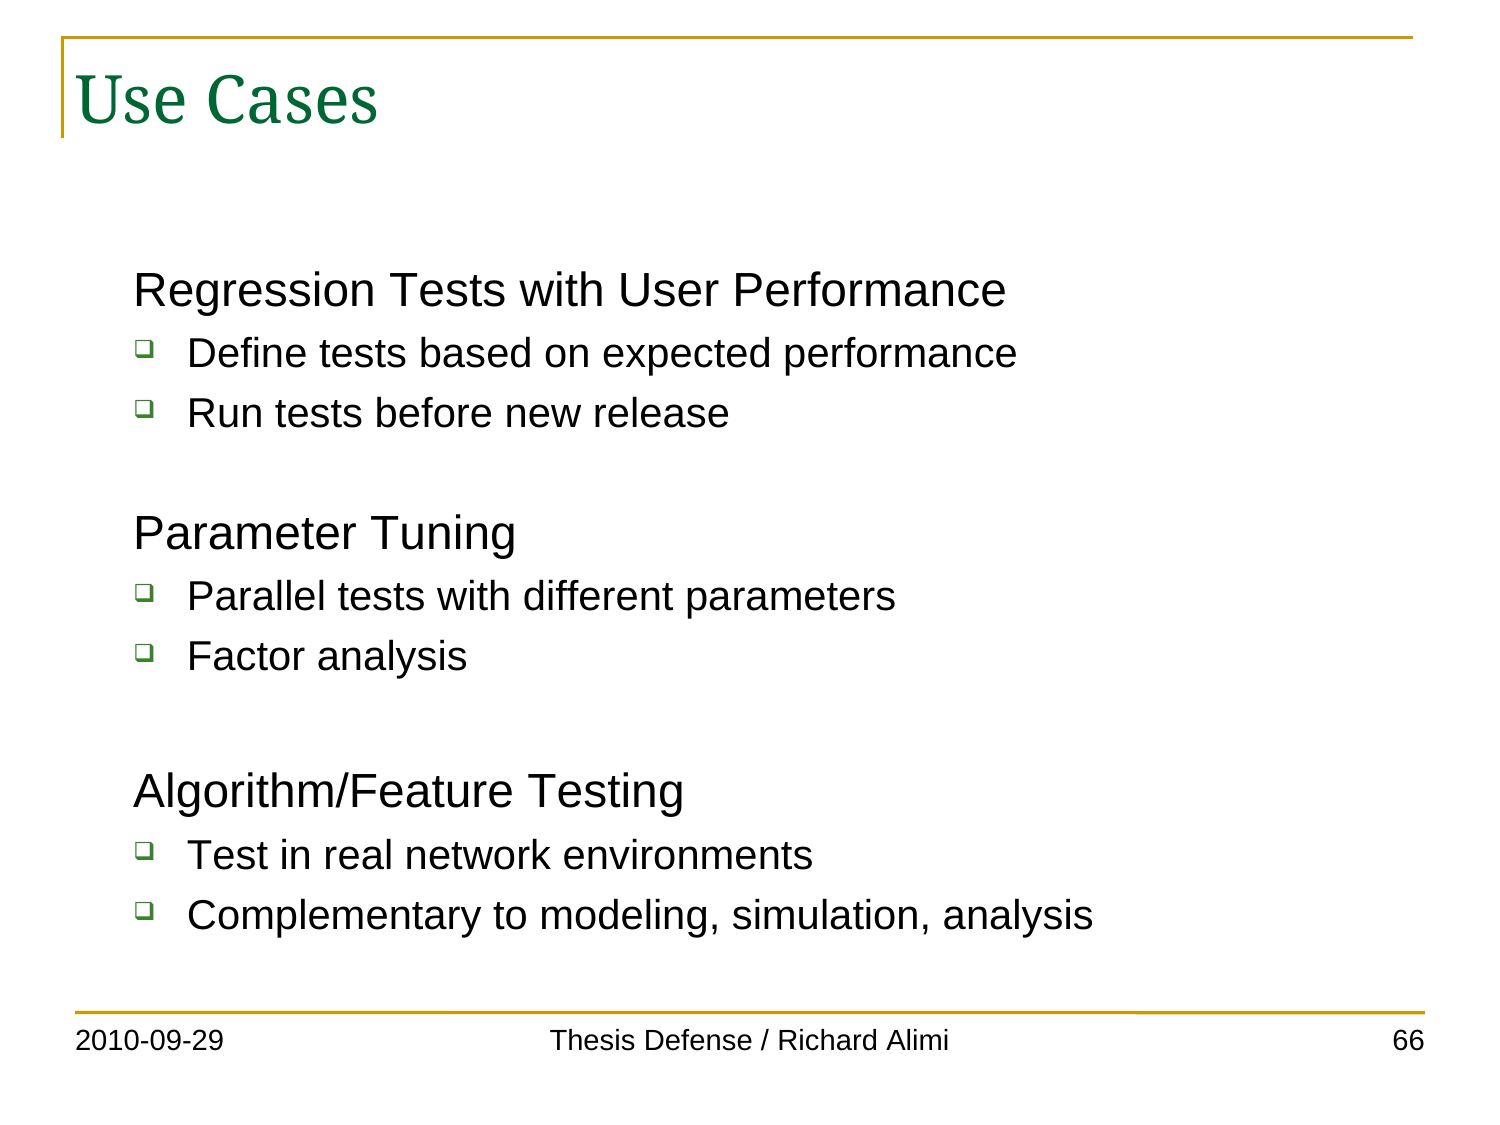

# Use Cases
Regression Tests with User Performance
Define tests based on expected performance
Run tests before new release
Parameter Tuning
Parallel tests with different parameters
Factor analysis
Algorithm/Feature Testing
Test in real network environments
Complementary to modeling, simulation, analysis
2010-09-29
Thesis Defense / Richard Alimi
66